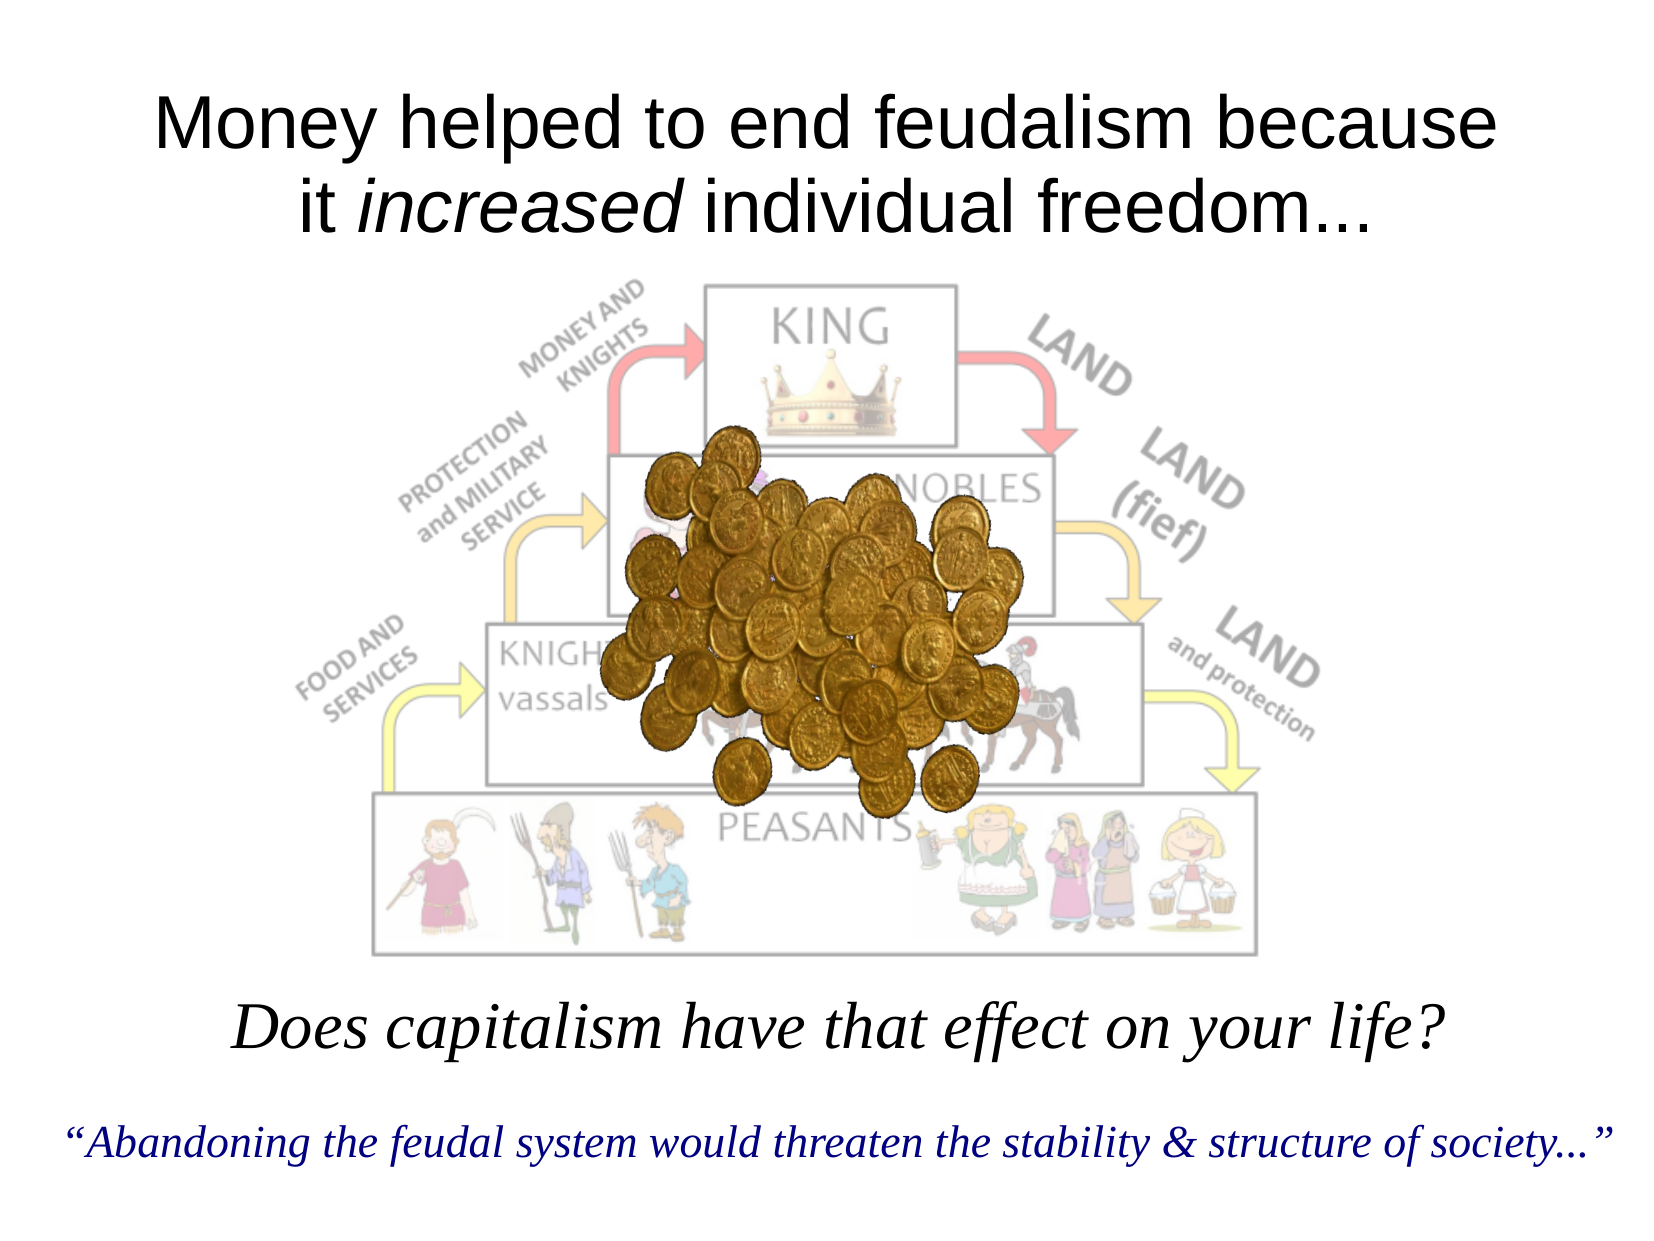

# Money helped to end feudalism because it increased individual freedom...
Does capitalism have that effect on your life?
“Abandoning the feudal system would threaten the stability & structure of society...”